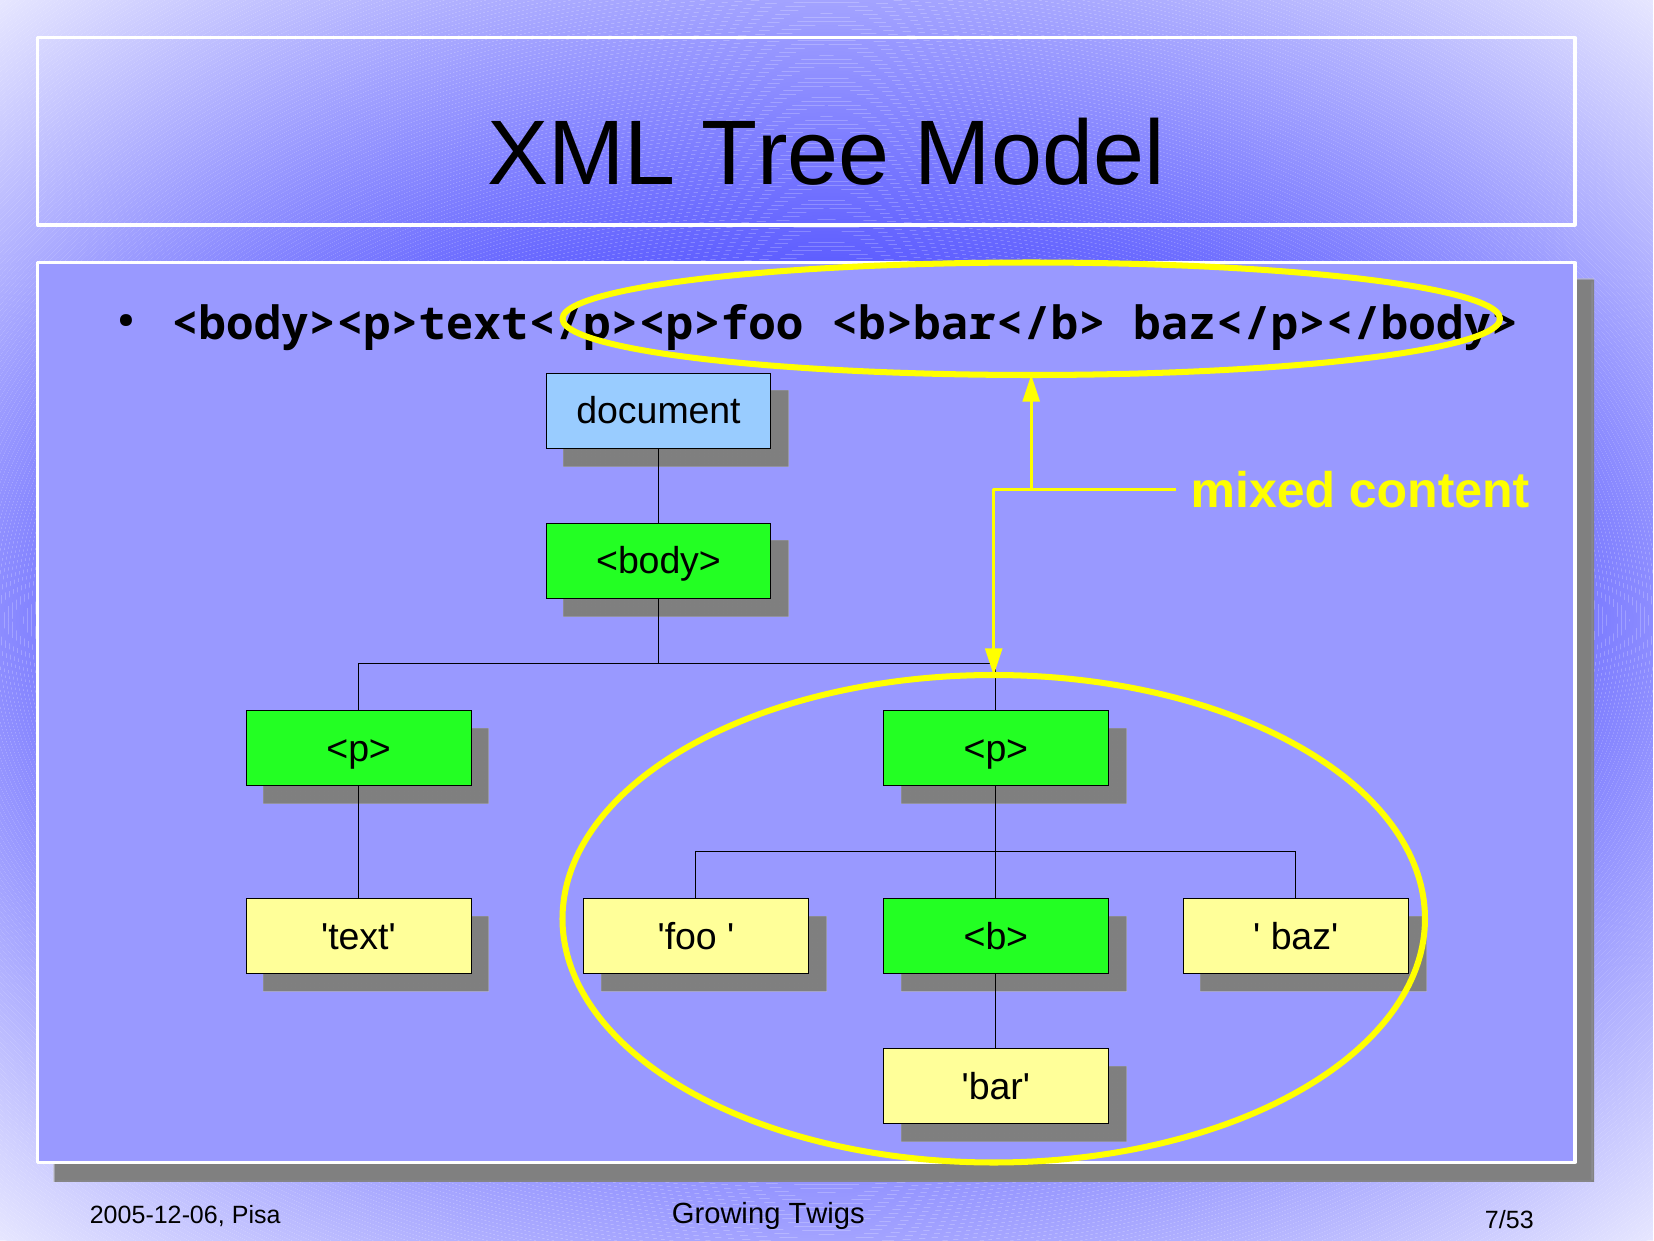

# XML Tree Model
<body><p>text</p><p>foo <b>bar</b> baz</p></body>
document
mixed content
<body>
<p>
<p>
'text'
'foo '
<b>
' baz'
'bar'